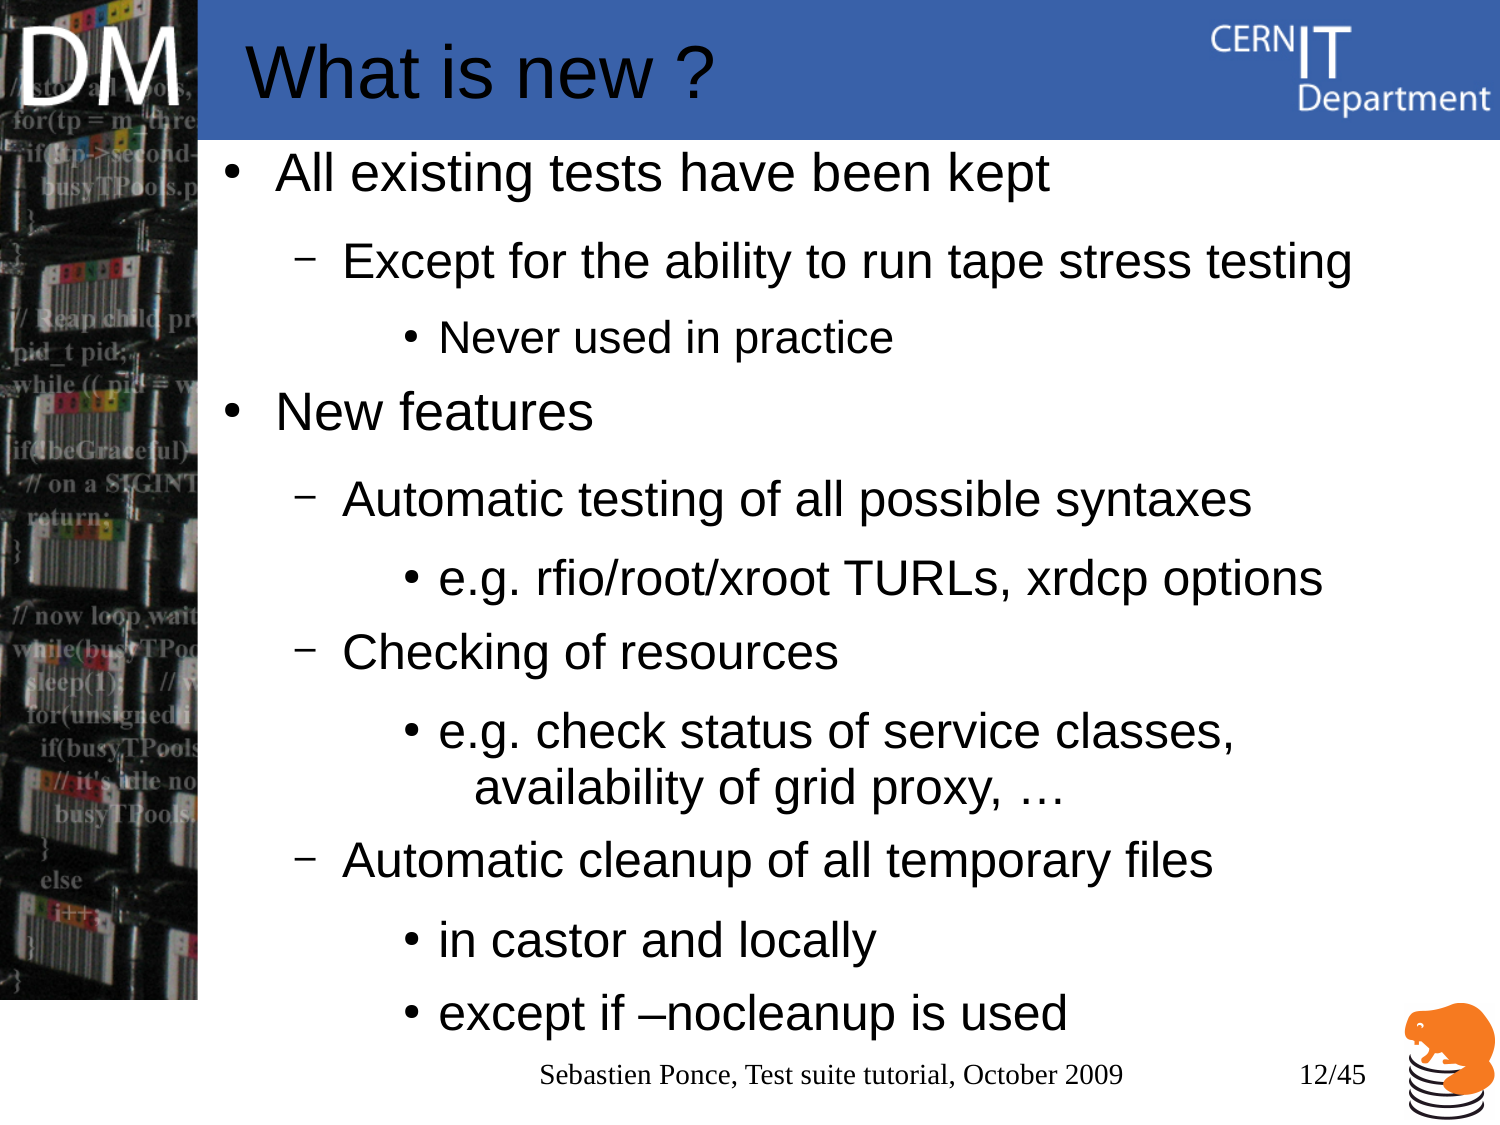

# What is new ?
All existing tests have been kept
Except for the ability to run tape stress testing
Never used in practice
New features
Automatic testing of all possible syntaxes
e.g. rfio/root/xroot TURLs, xrdcp options
Checking of resources
e.g. check status of service classes, availability of grid proxy, …
Automatic cleanup of all temporary files
in castor and locally
except if –nocleanup is used